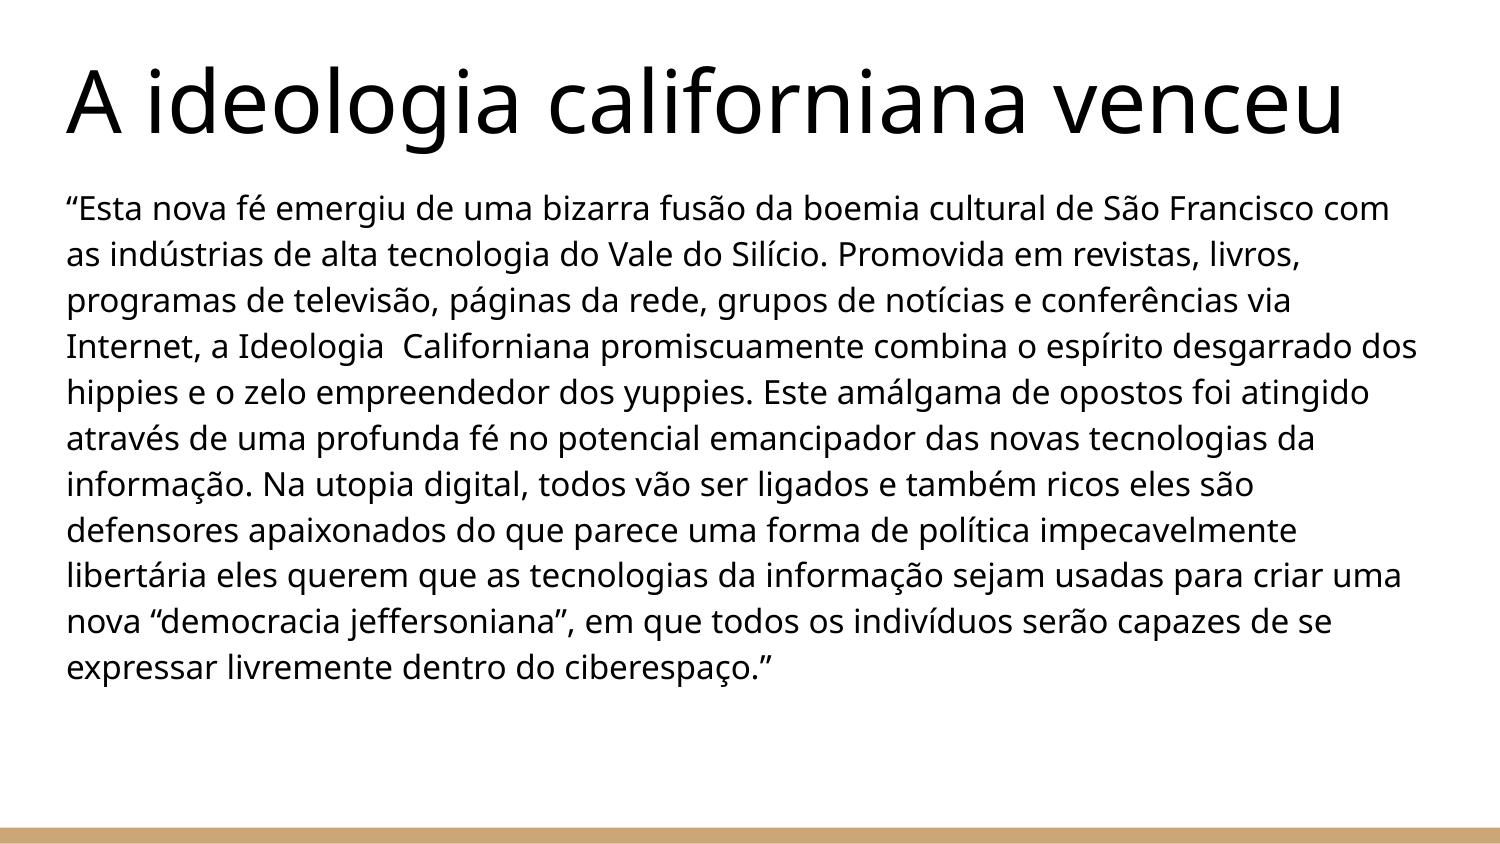

# A ideologia californiana venceu
“Esta nova fé emergiu de uma bizarra fusão da boemia cultural de São Francisco com as indústrias de alta tecnologia do Vale do Silício. Promovida em revistas, livros, programas de televisão, páginas da rede, grupos de notícias e conferências via Internet, a Ideologia Californiana promiscuamente combina o espírito desgarrado dos hippies e o zelo empreendedor dos yuppies. Este amálgama de opostos foi atingido através de uma profunda fé no potencial emancipador das novas tecnologias da informação. Na utopia digital, todos vão ser ligados e também ricos eles são defensores apaixonados do que parece uma forma de política impecavelmente libertária eles querem que as tecnologias da informação sejam usadas para criar uma nova “democracia jeffersoniana”, em que todos os indivíduos serão capazes de se expressar livremente dentro do ciberespaço.”